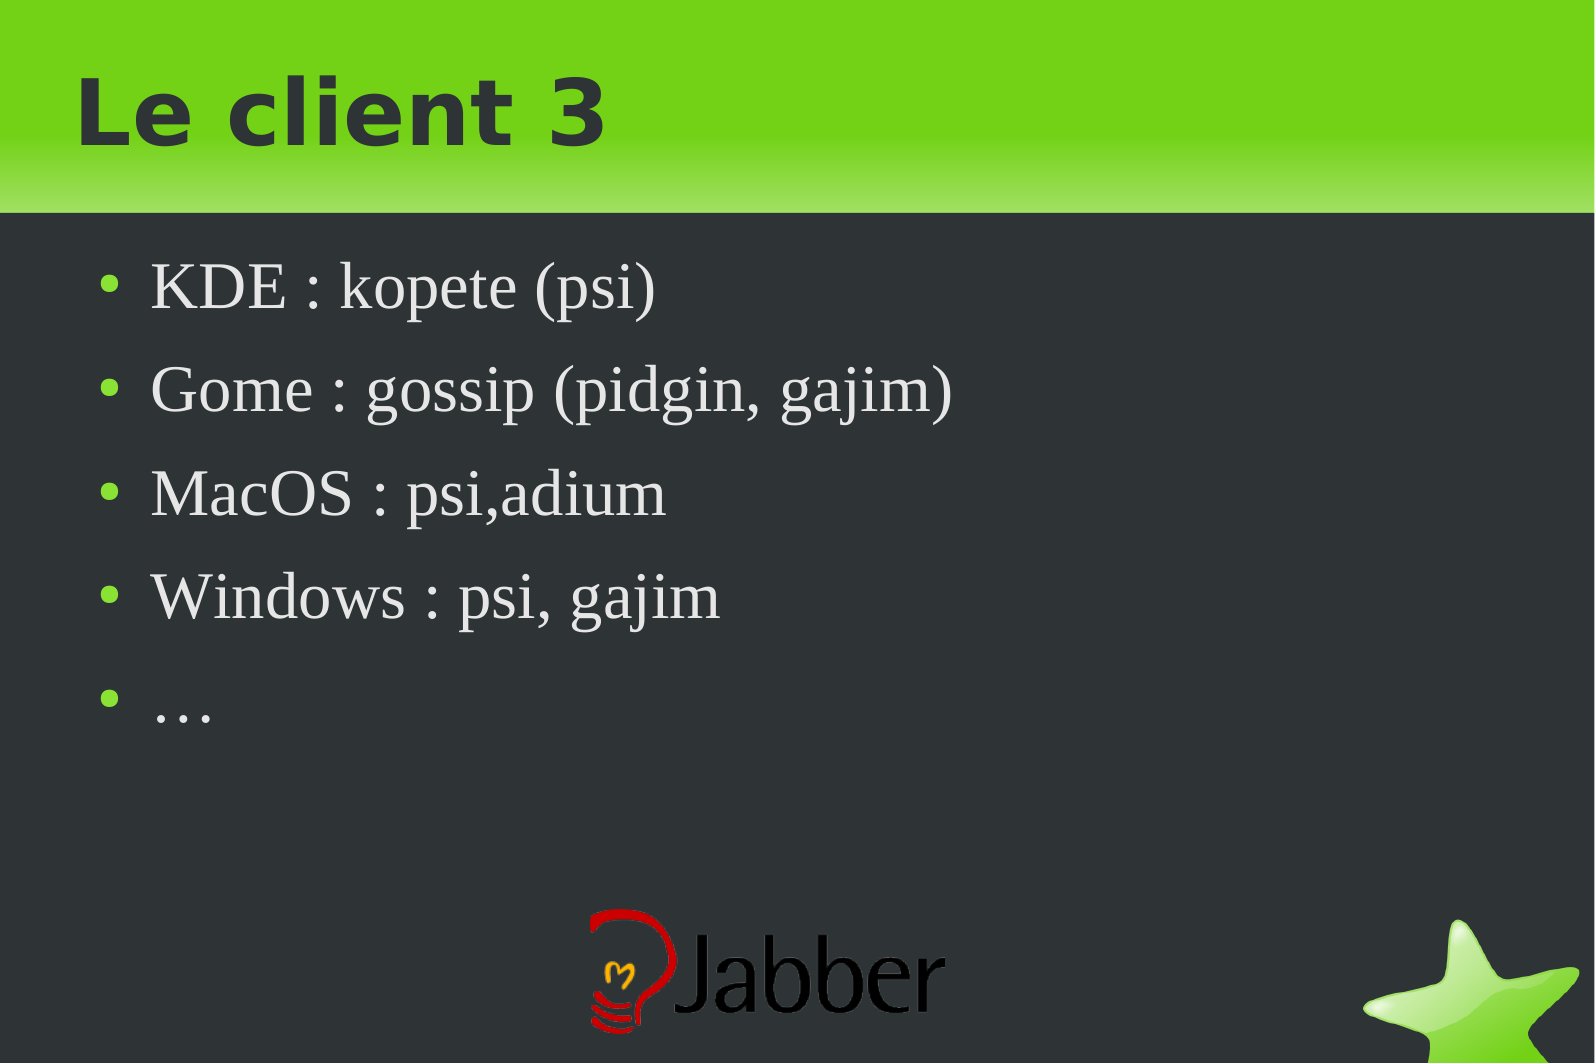

# Le client 3
KDE : kopete (psi)
Gome : gossip (pidgin, gajim)
MacOS : psi,adium
Windows : psi, gajim
…